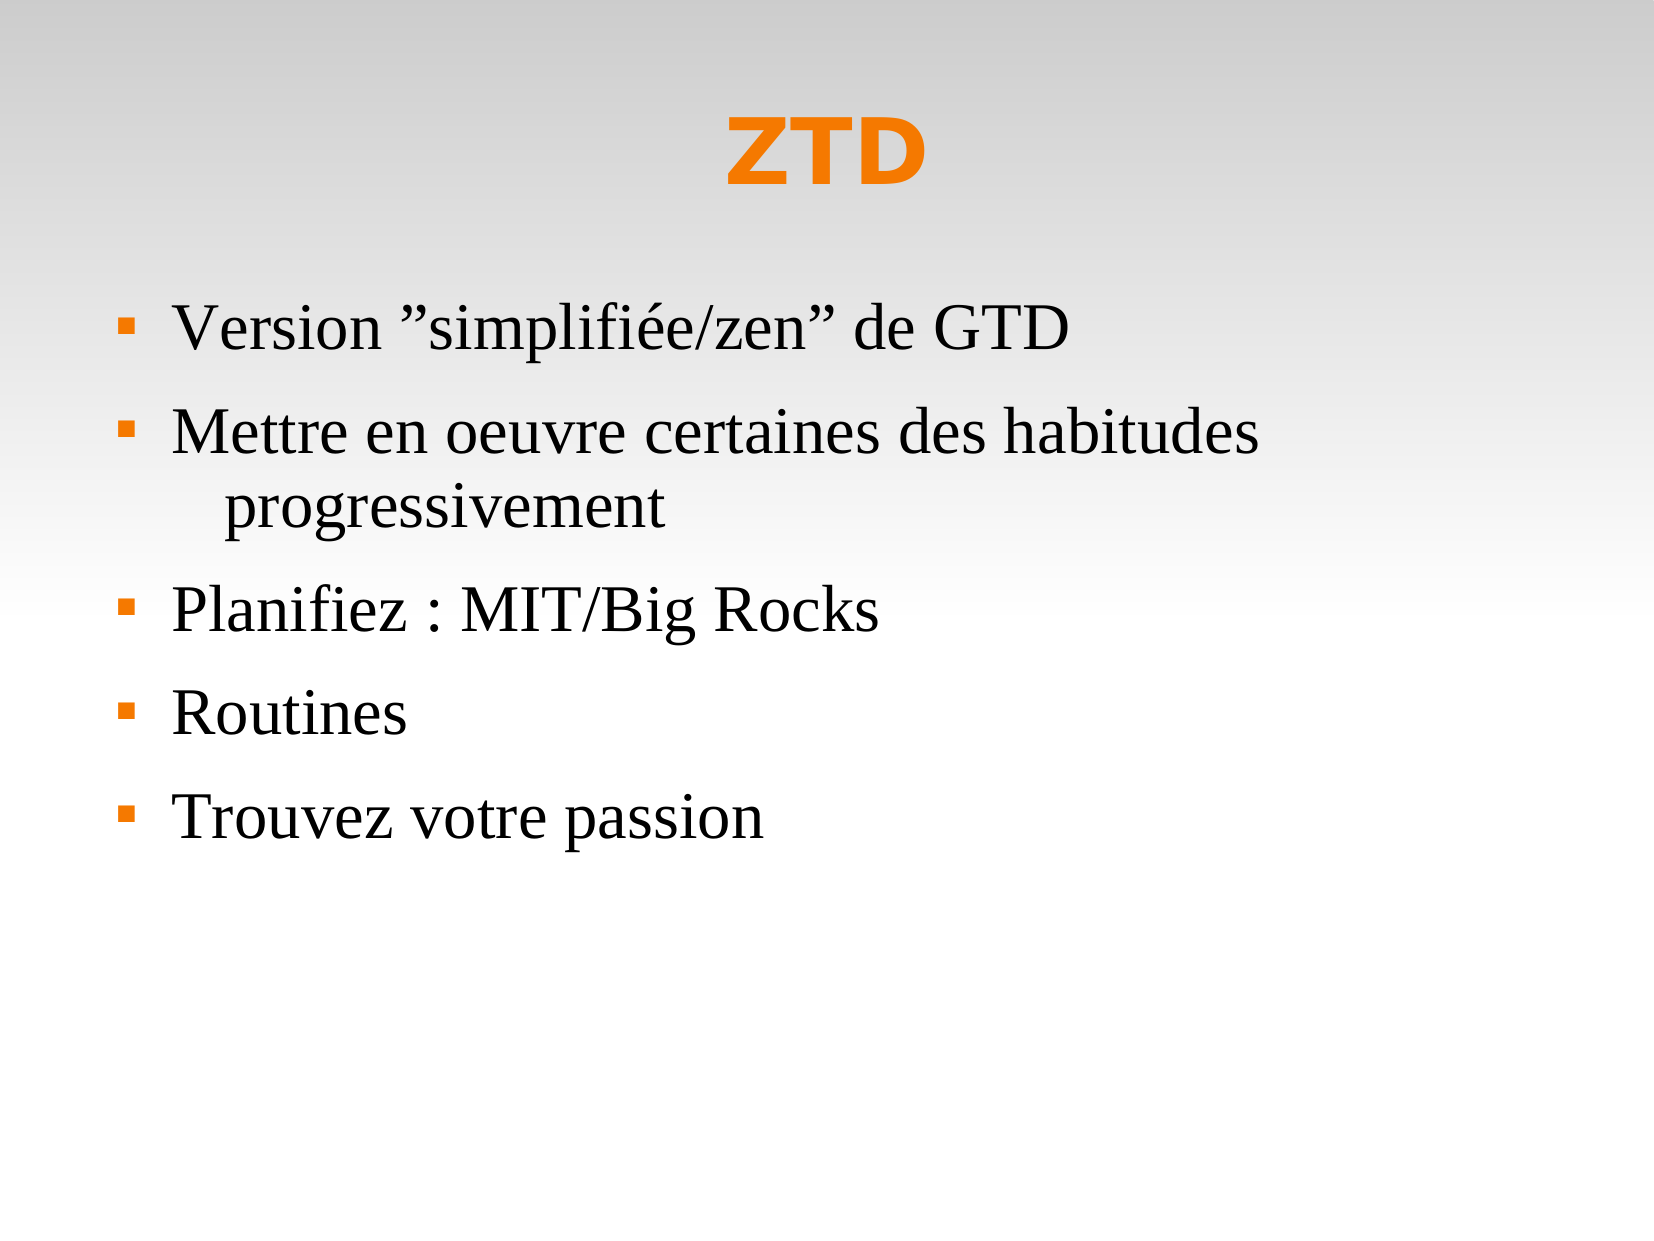

# ZTD
Version ”simplifiée/zen” de GTD
Mettre en oeuvre certaines des habitudes progressivement
Planifiez : MIT/Big Rocks
Routines
Trouvez votre passion